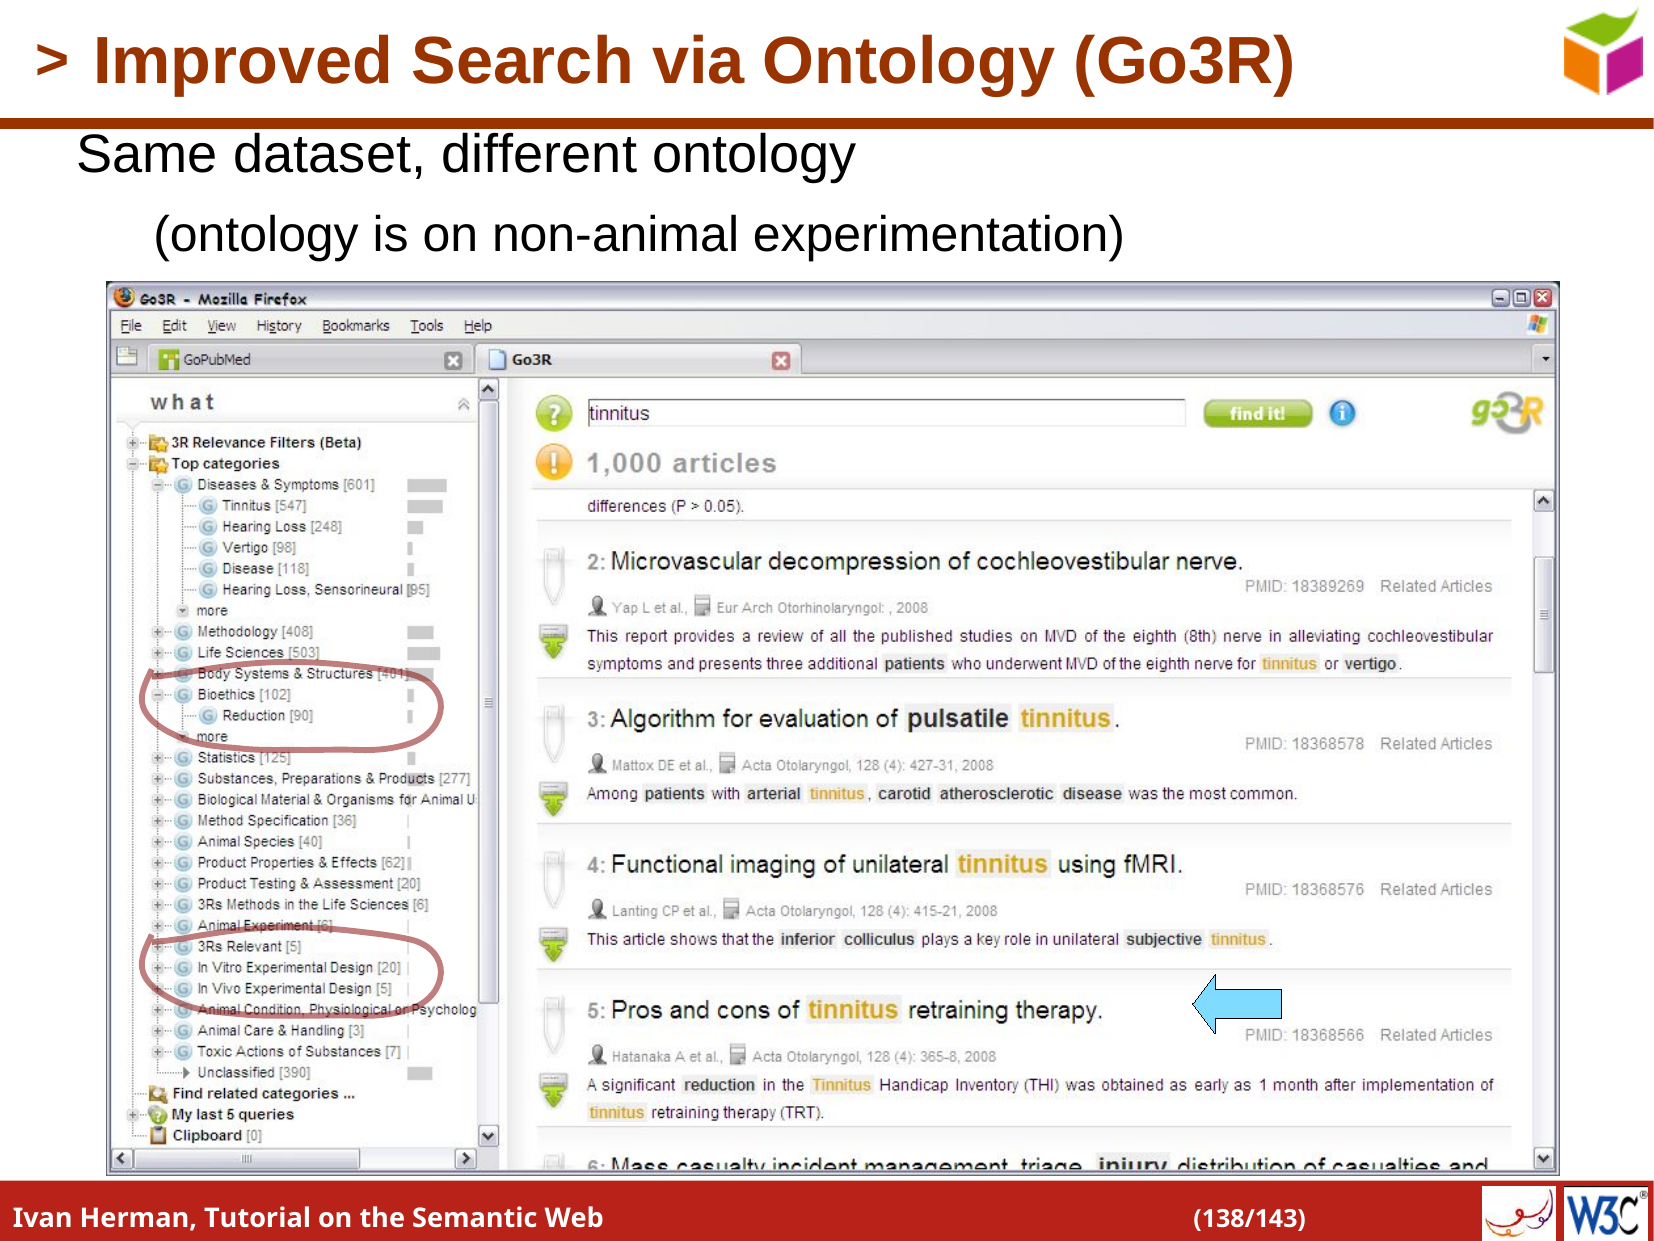

# Improved Search via Ontology (Go3R)
Same dataset, different ontology
(ontology is on non-animal experimentation)